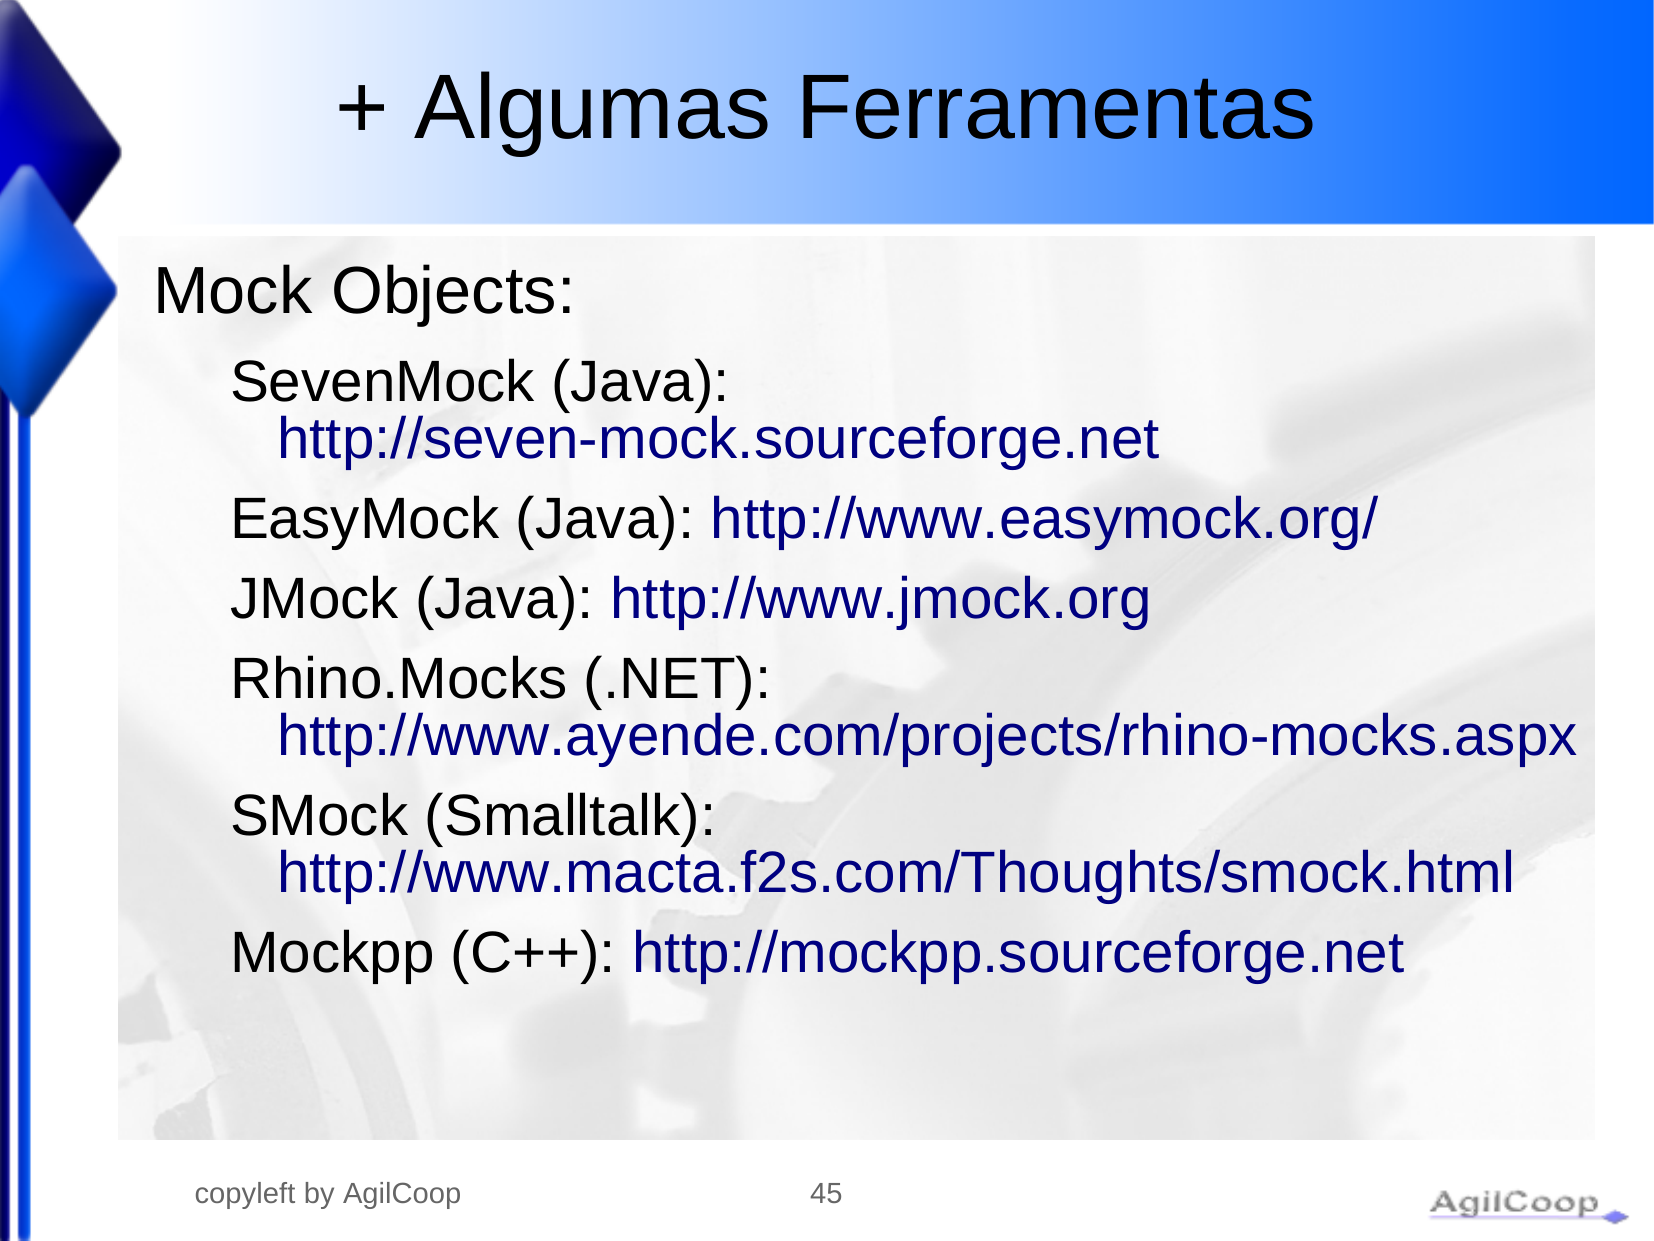

# + Algumas Ferramentas
Mock Objects:
SevenMock (Java): http://seven-mock.sourceforge.net
EasyMock (Java): http://www.easymock.org/
JMock (Java): http://www.jmock.org
Rhino.Mocks (.NET): http://www.ayende.com/projects/rhino-mocks.aspx
SMock (Smalltalk): http://www.macta.f2s.com/Thoughts/smock.html
Mockpp (C++): http://mockpp.sourceforge.net
copyleft by AgilCoop
45